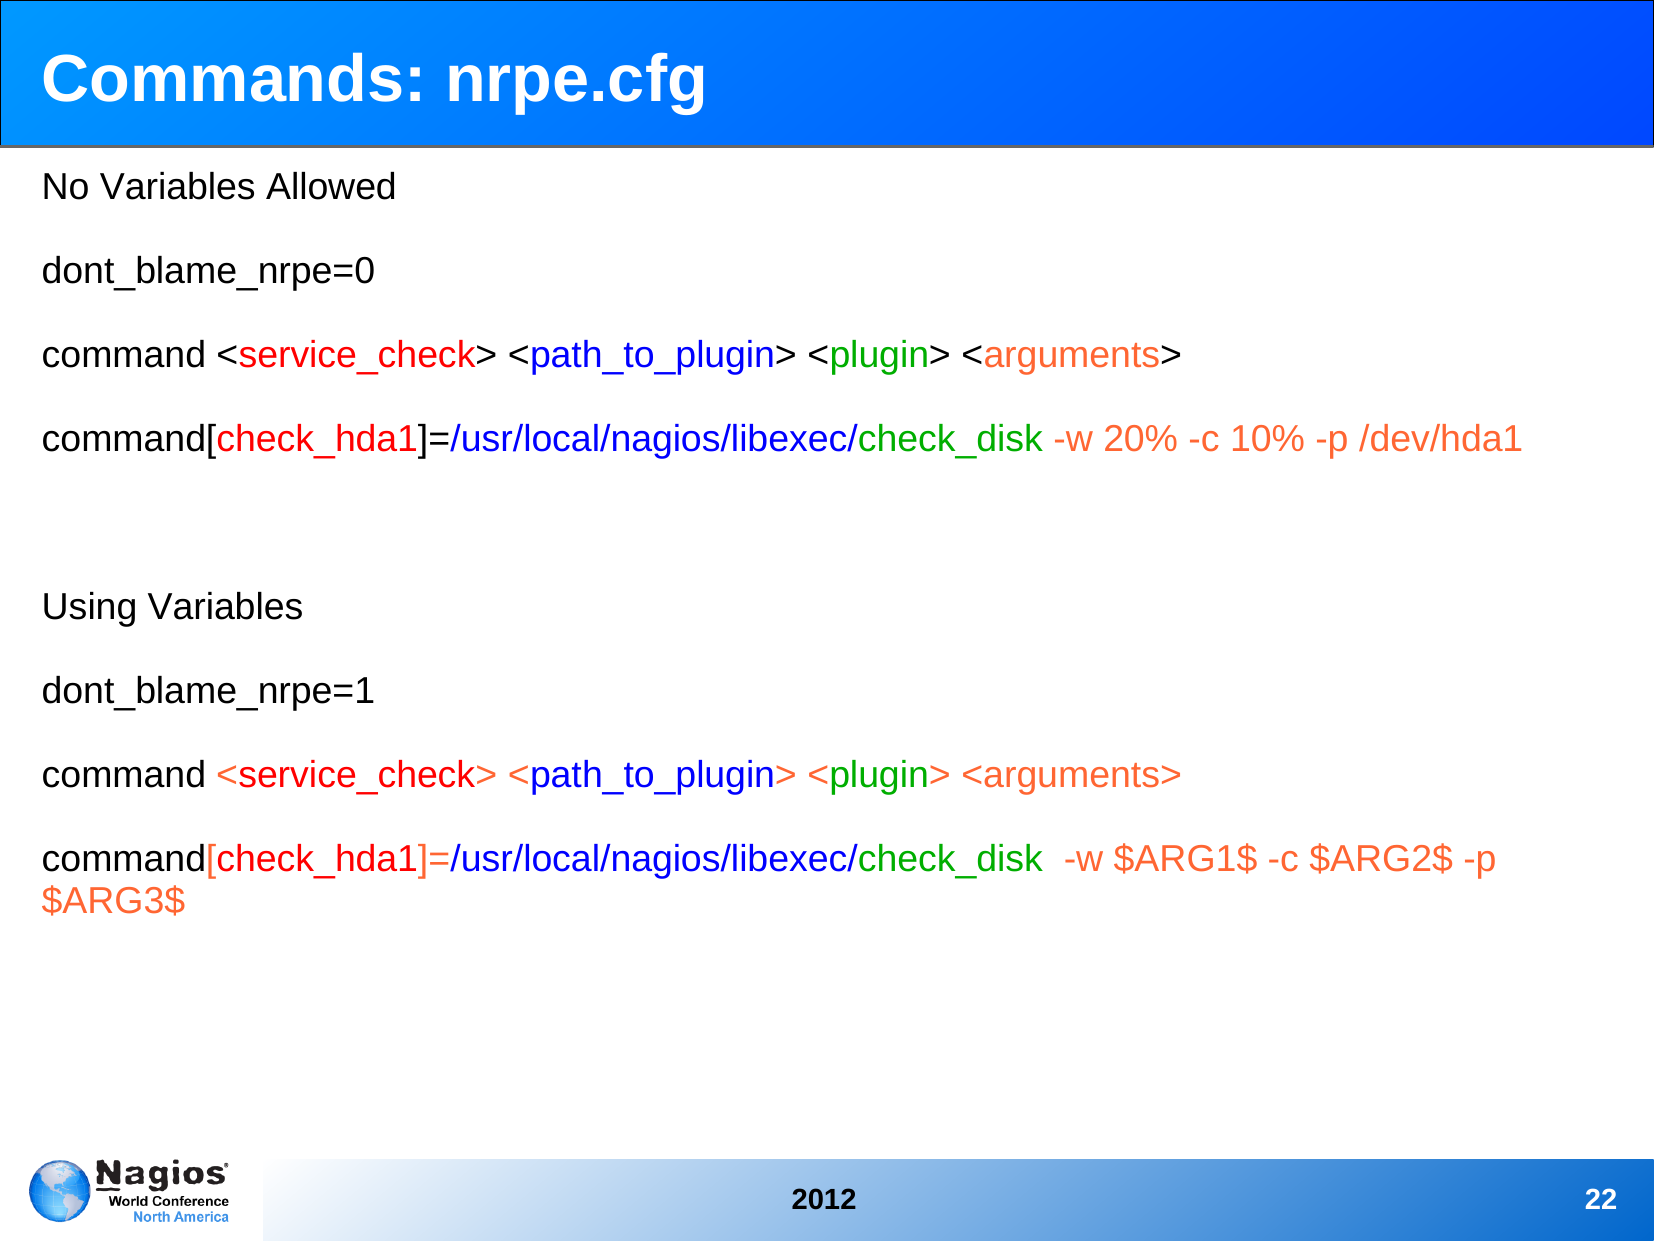

# Commands: nrpe.cfg
No Variables Allowed
dont_blame_nrpe=0
command <service_check> <path_to_plugin> <plugin> <arguments>
command[check_hda1]=/usr/local/nagios/libexec/check_disk -w 20% -c 10% -p /dev/hda1
Using Variables
dont_blame_nrpe=1
command <service_check> <path_to_plugin> <plugin> <arguments>
command[check_hda1]=/usr/local/nagios/libexec/check_disk -w $ARG1$ -c $ARG2$ -p $ARG3$
2011
22